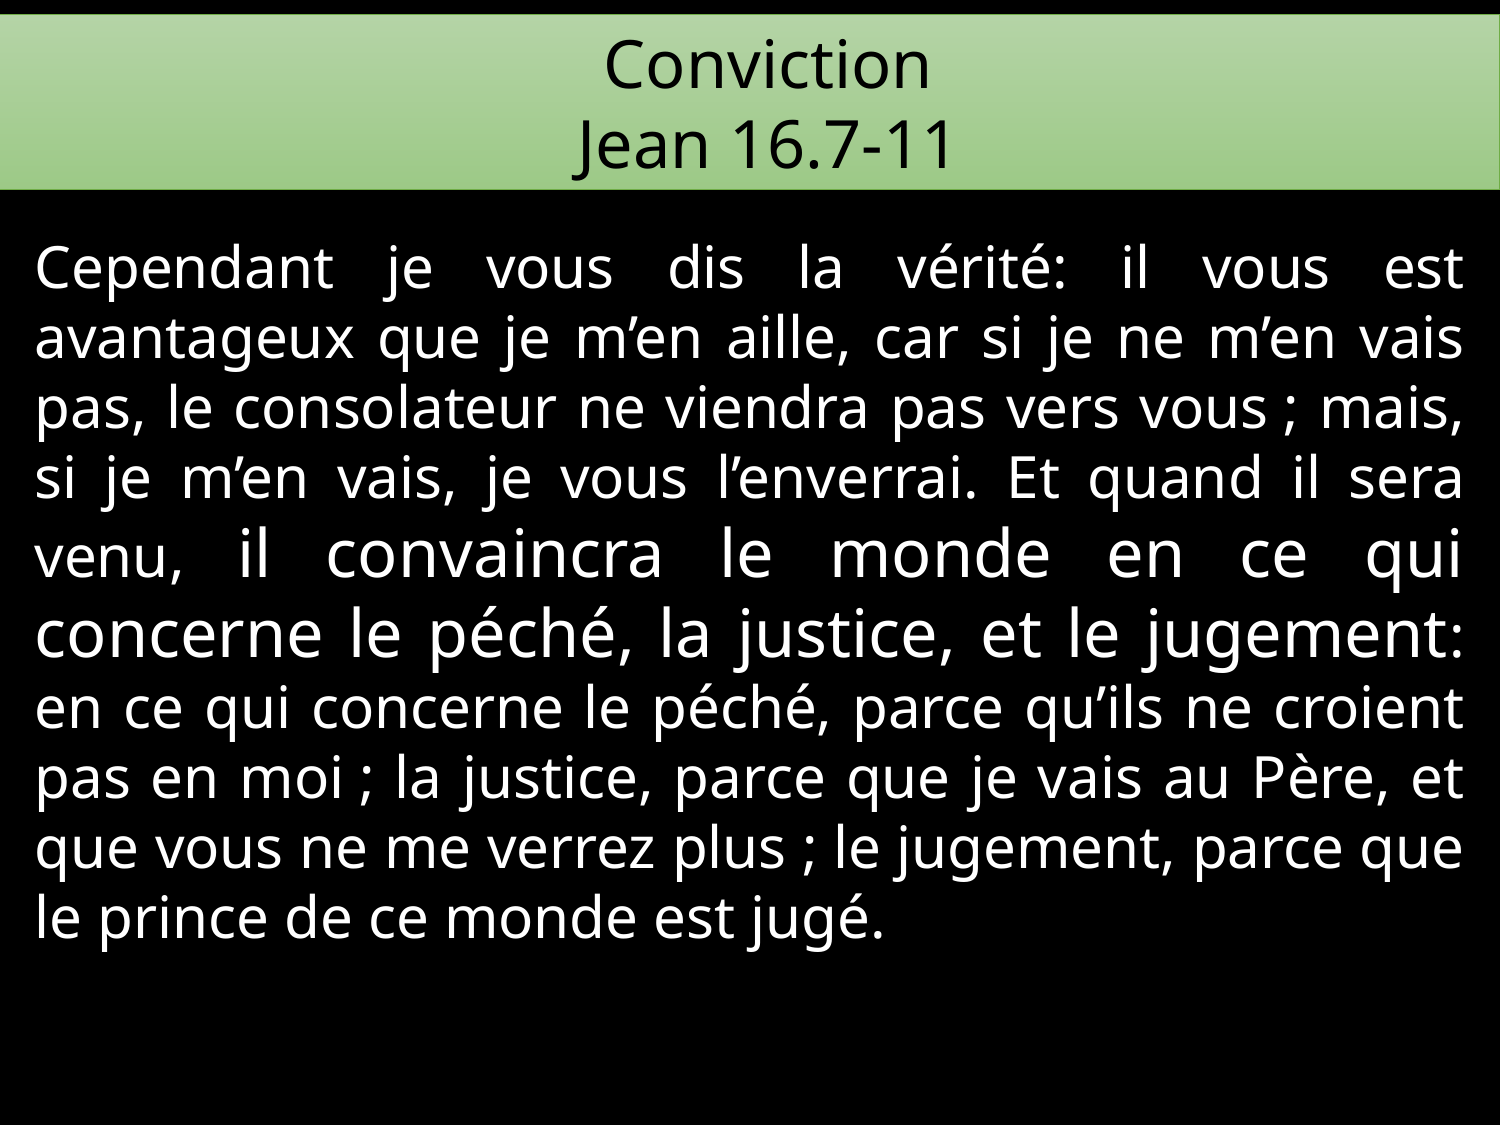

Conviction
Jean 16.7-11
Cependant je vous dis la vérité: il vous est avantageux que je m’en aille, car si je ne m’en vais pas, le consolateur ne viendra pas vers vous ; mais, si je m’en vais, je vous l’enverrai. Et quand il sera venu, il convaincra le monde en ce qui concerne le péché, la justice, et le jugement: en ce qui concerne le péché, parce qu’ils ne croient pas en moi ; la justice, parce que je vais au Père, et que vous ne me verrez plus ; le jugement, parce que le prince de ce monde est jugé.